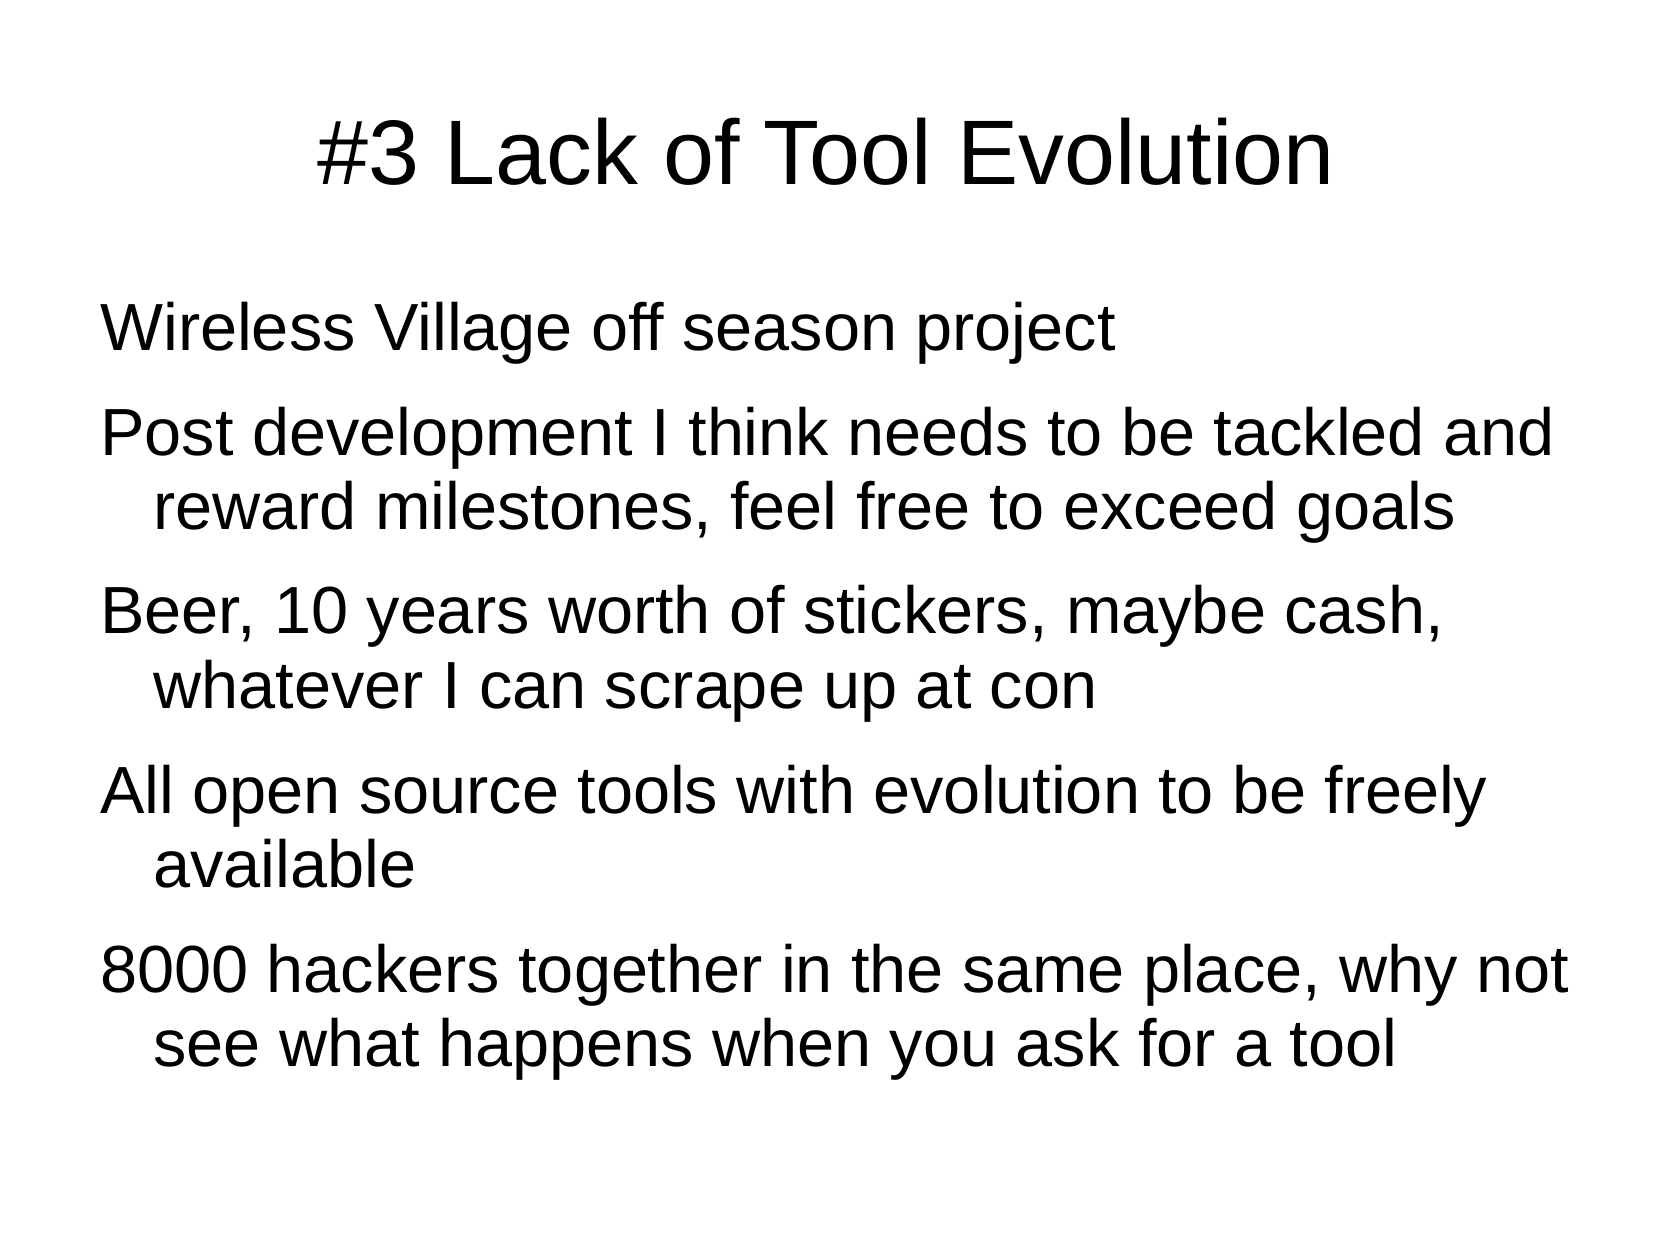

# #3 Lack of Tool Evolution
Wireless Village off season project
Post development I think needs to be tackled and reward milestones, feel free to exceed goals
Beer, 10 years worth of stickers, maybe cash, whatever I can scrape up at con
All open source tools with evolution to be freely available
8000 hackers together in the same place, why not see what happens when you ask for a tool